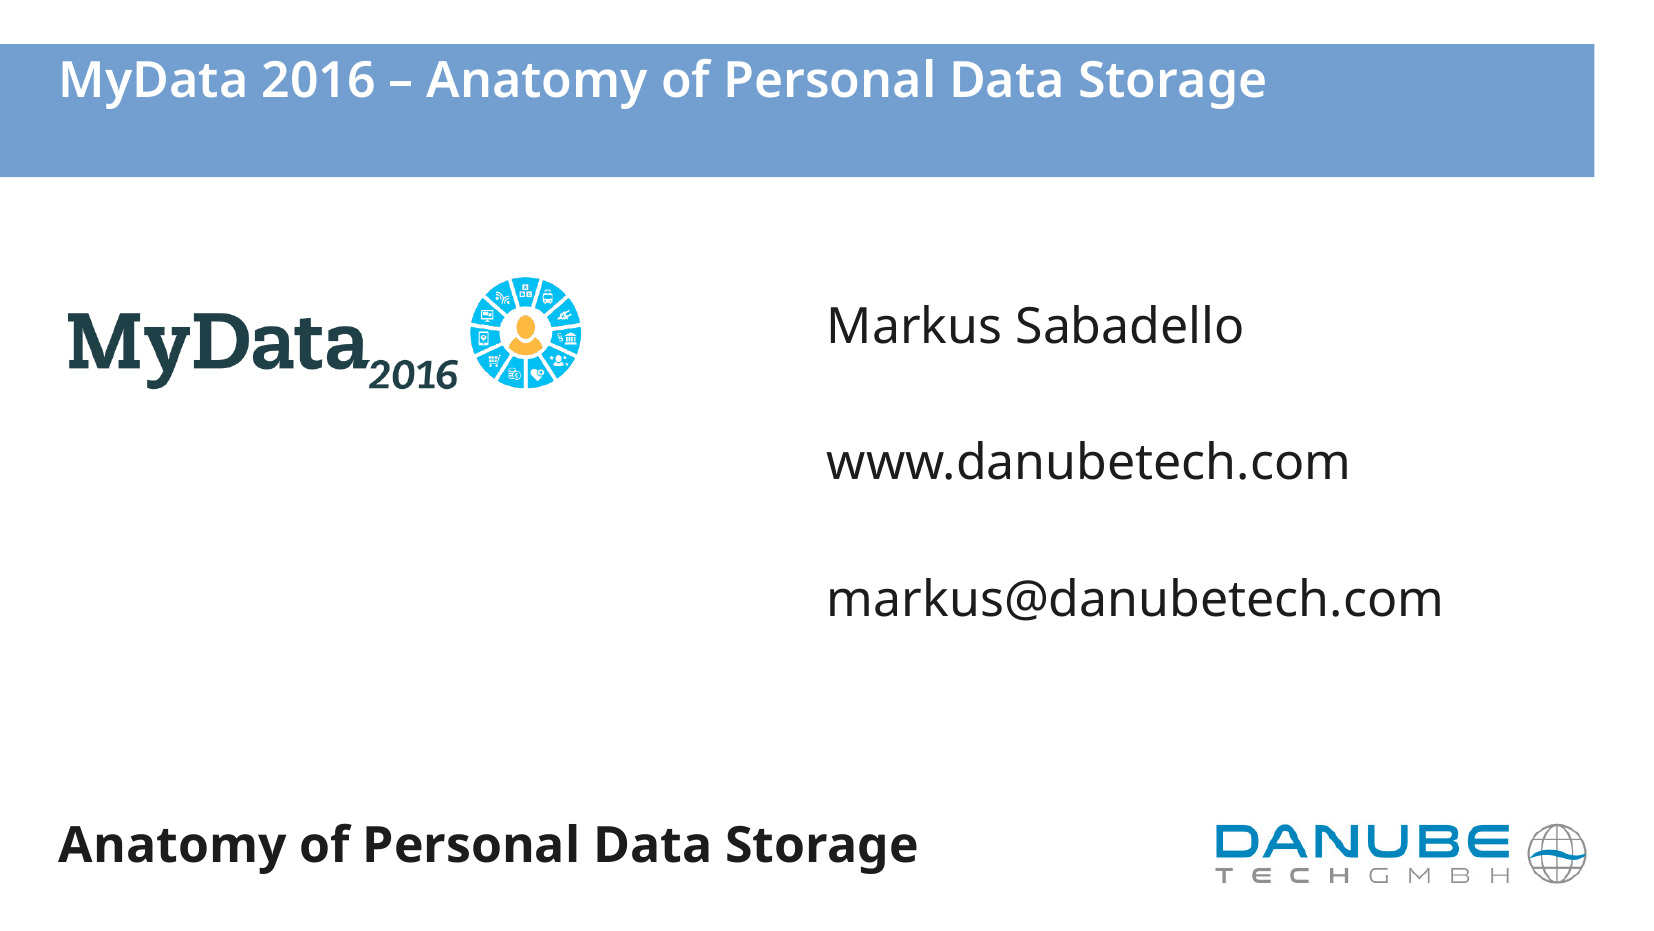

# MyData 2016 – Anatomy of Personal Data Storage
Markus Sabadello
www.danubetech.com
markus@danubetech.com
Anatomy of Personal Data Storage